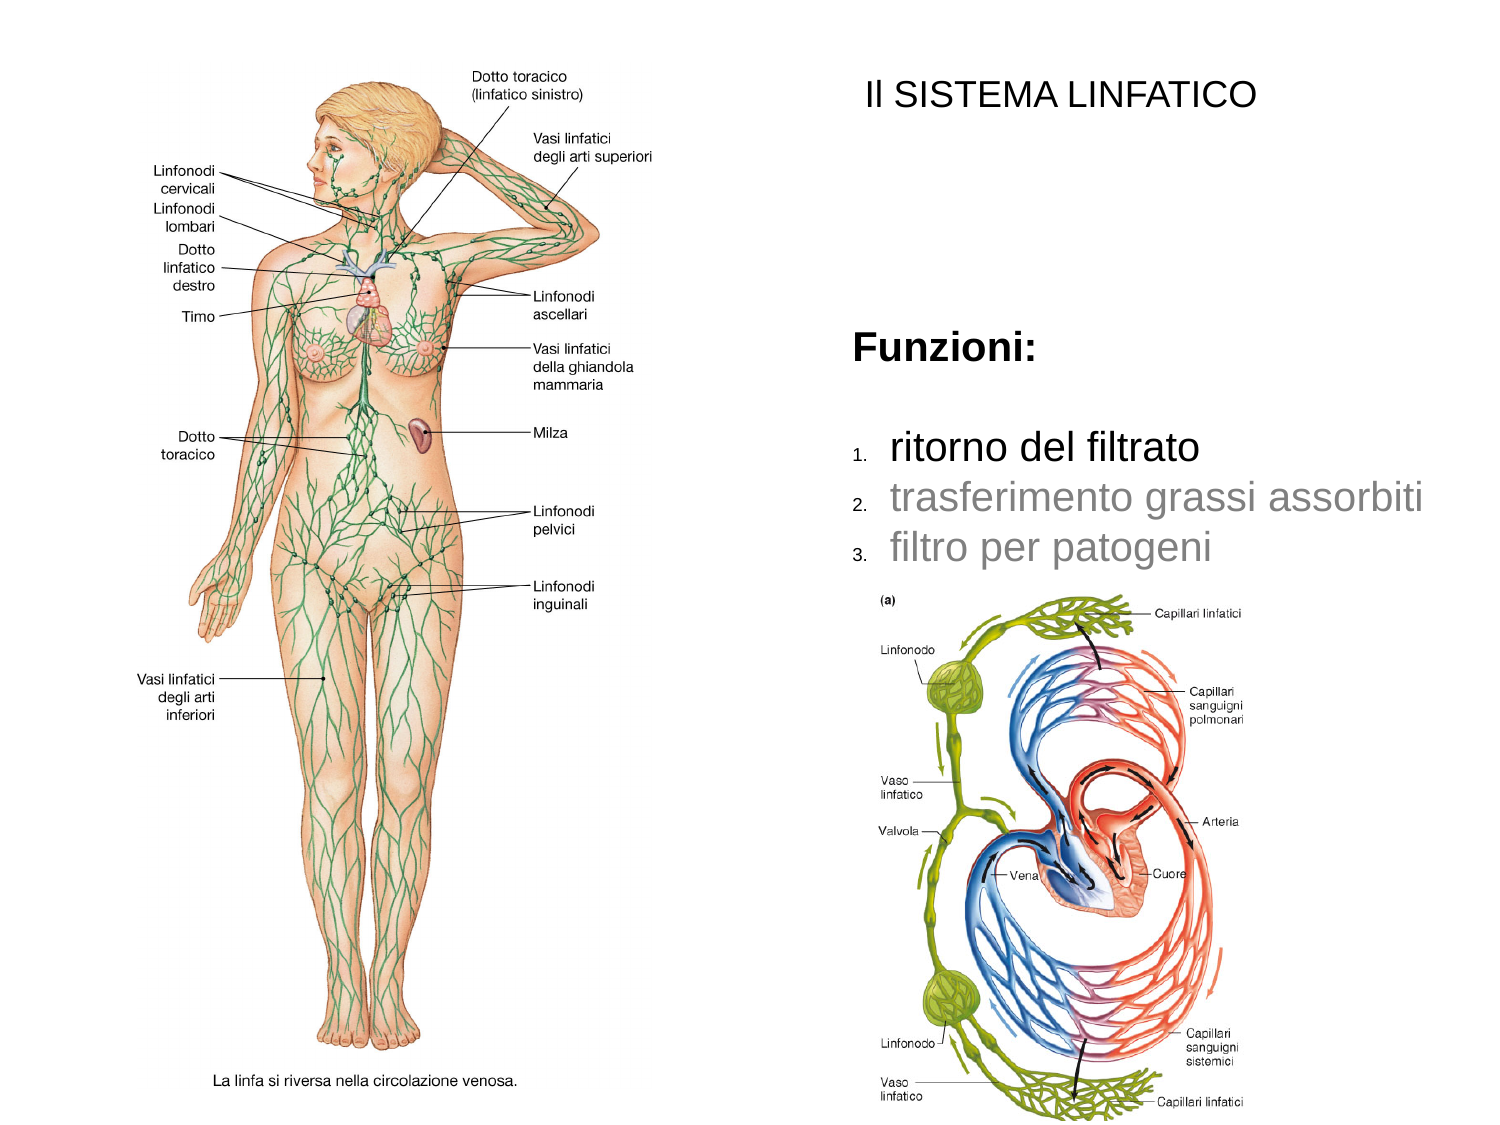

Il SISTEMA LINFATICO
Funzioni:
ritorno del filtrato
trasferimento grassi assorbiti
filtro per patogeni